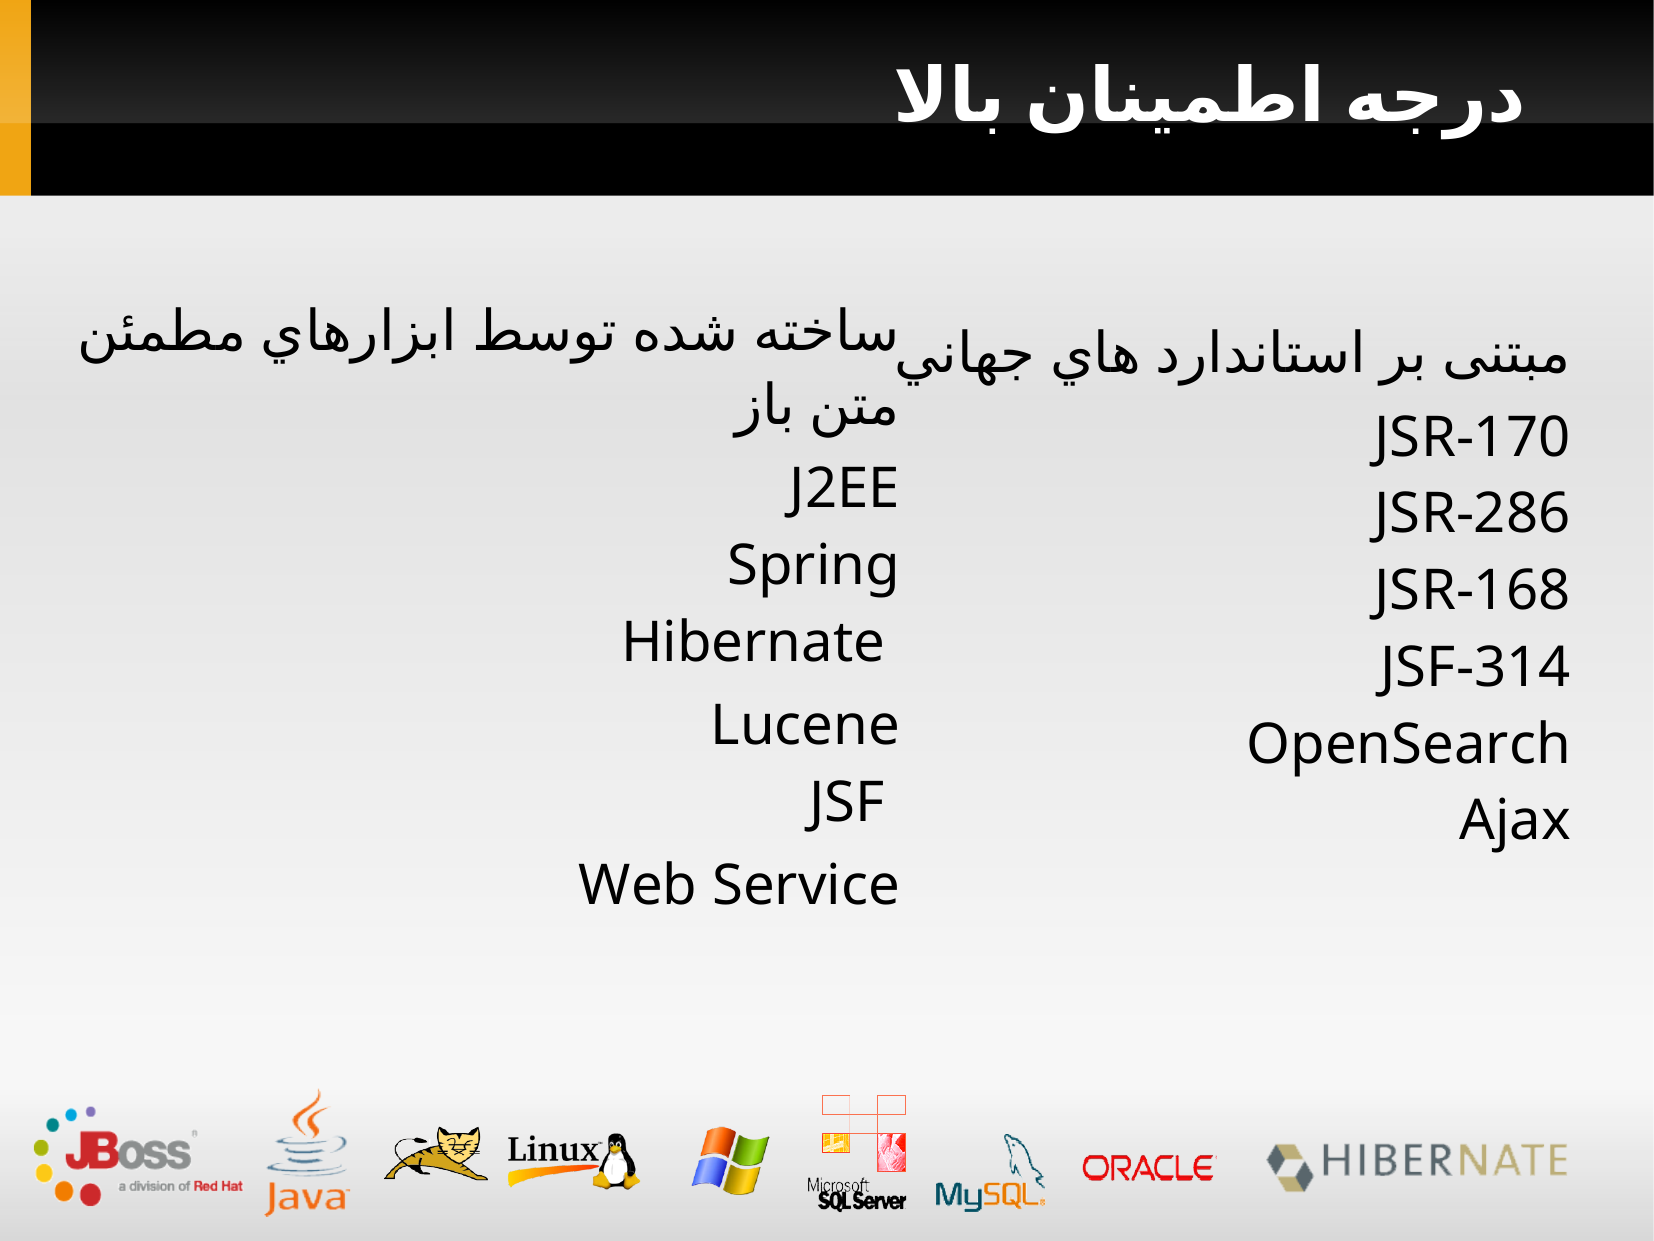

# درجه اطمينان بالا
مبتنی بر استاندارد هاي جهاني
JSR-170
JSR-286
JSR-168
JSF-314
OpenSearch
Ajax
ساخته شده توسط ابزارهاي مطمئن متن باز
J2EE
Spring
 Hibernate
Lucene
 JSF
Web Service